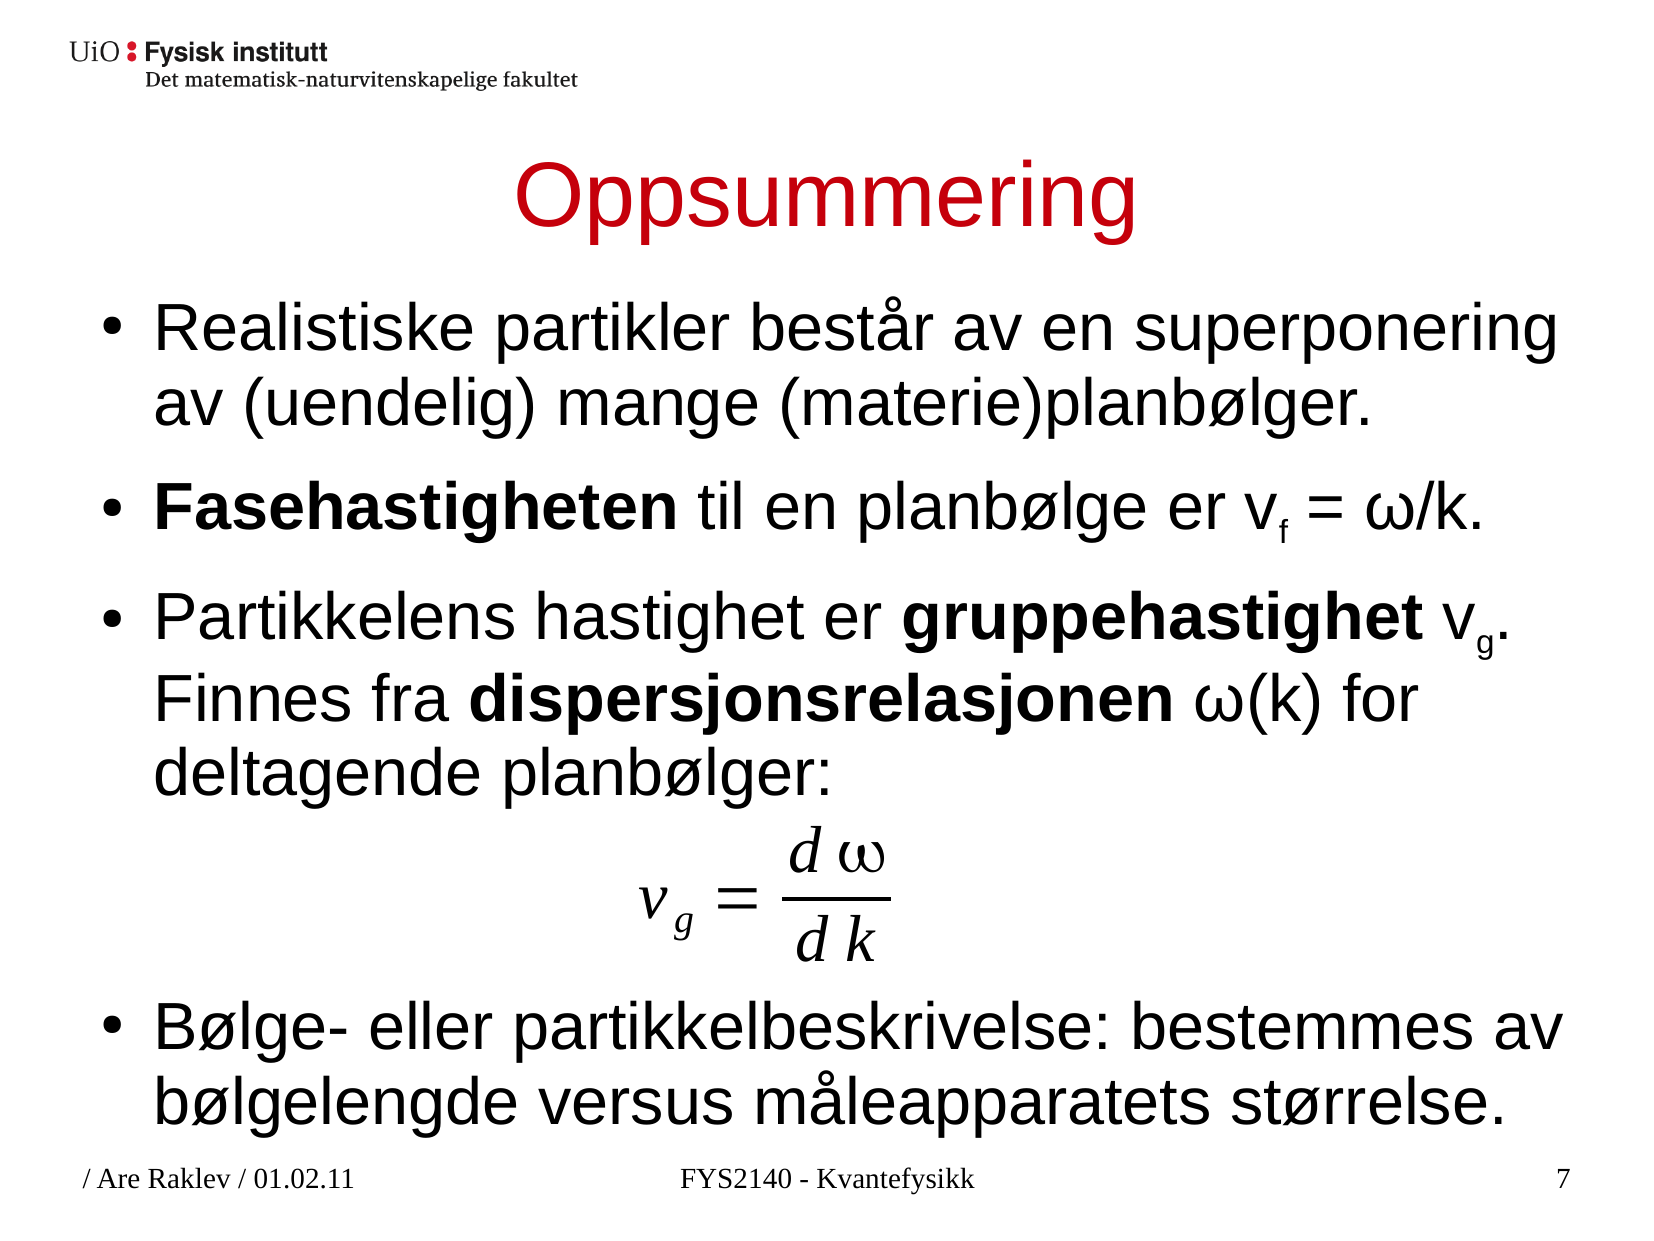

# Oppsummering
Realistiske partikler består av en superponering av (uendelig) mange (materie)planbølger.
Fasehastigheten til en planbølge er vf = ω/k.
Partikkelens hastighet er gruppehastighet vg. Finnes fra dispersjonsrelasjonen ω(k) for deltagende planbølger:
Bølge- eller partikkelbeskrivelse: bestemmes av bølgelengde versus måleapparatets størrelse.
/ Are Raklev / 01.02.11
FYS2140 - Kvantefysikk
7